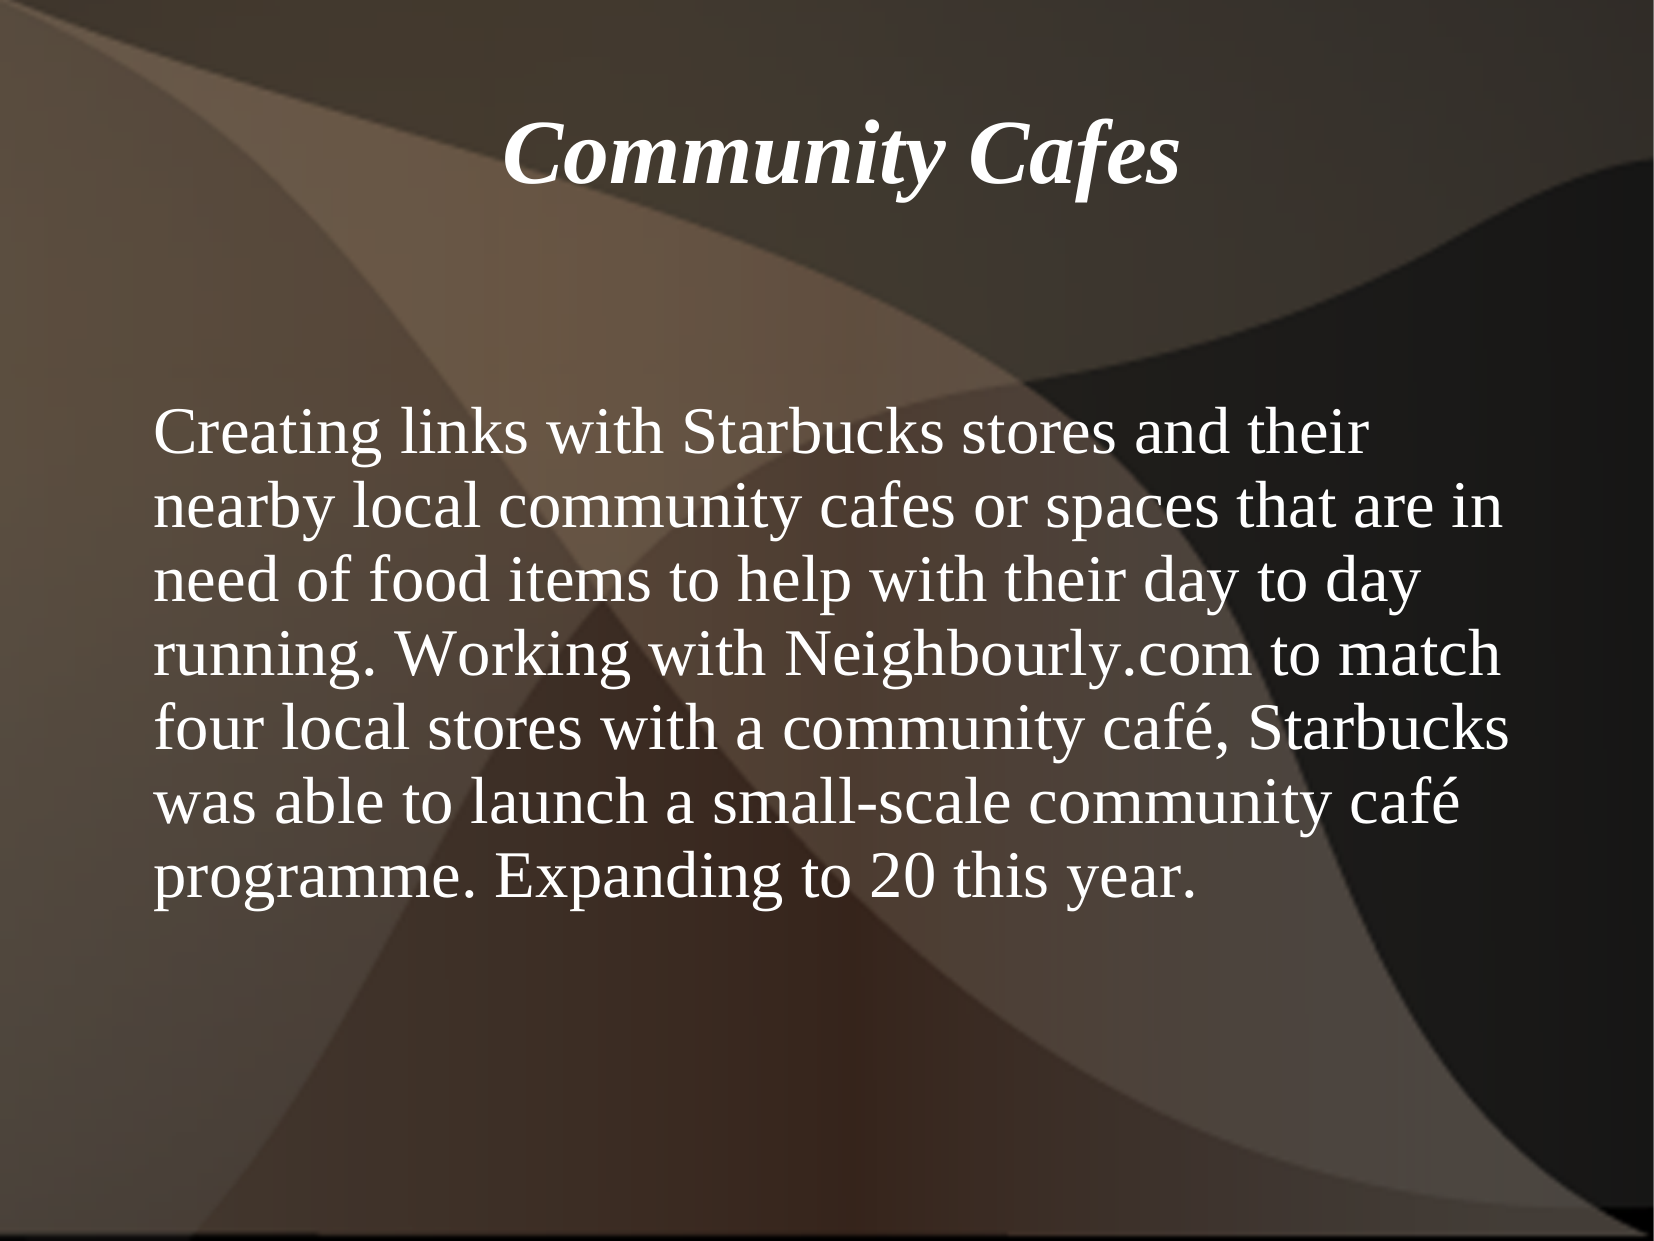

# Community Cafes
Creating links with Starbucks stores and their nearby local community cafes or spaces that are in need of food items to help with their day to day running. Working with Neighbourly.com to match four local stores with a community café, Starbucks was able to launch a small-scale community café programme. Expanding to 20 this year.